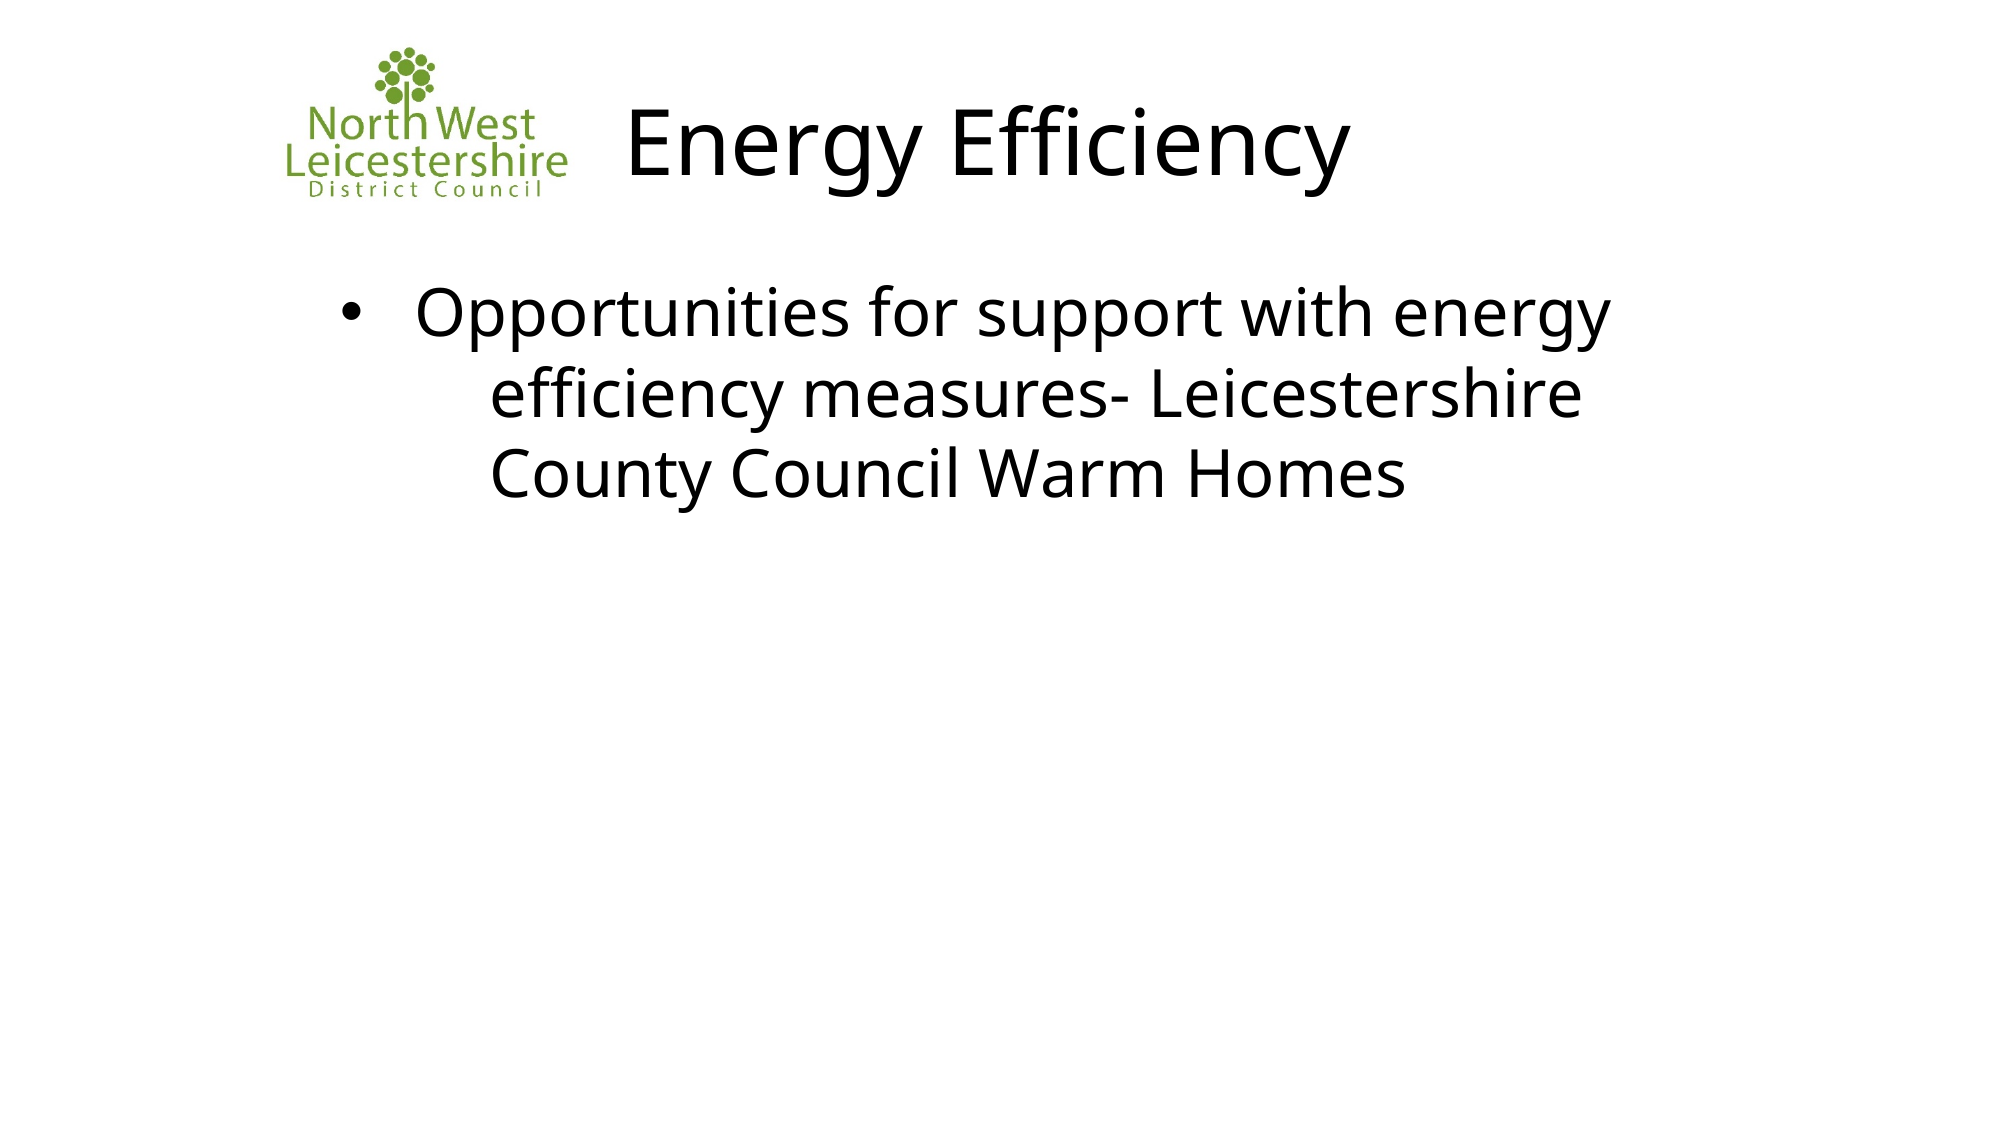

# Energy Efficiency
Opportunities for support with energy efficiency measures- Leicestershire County Council Warm Homes